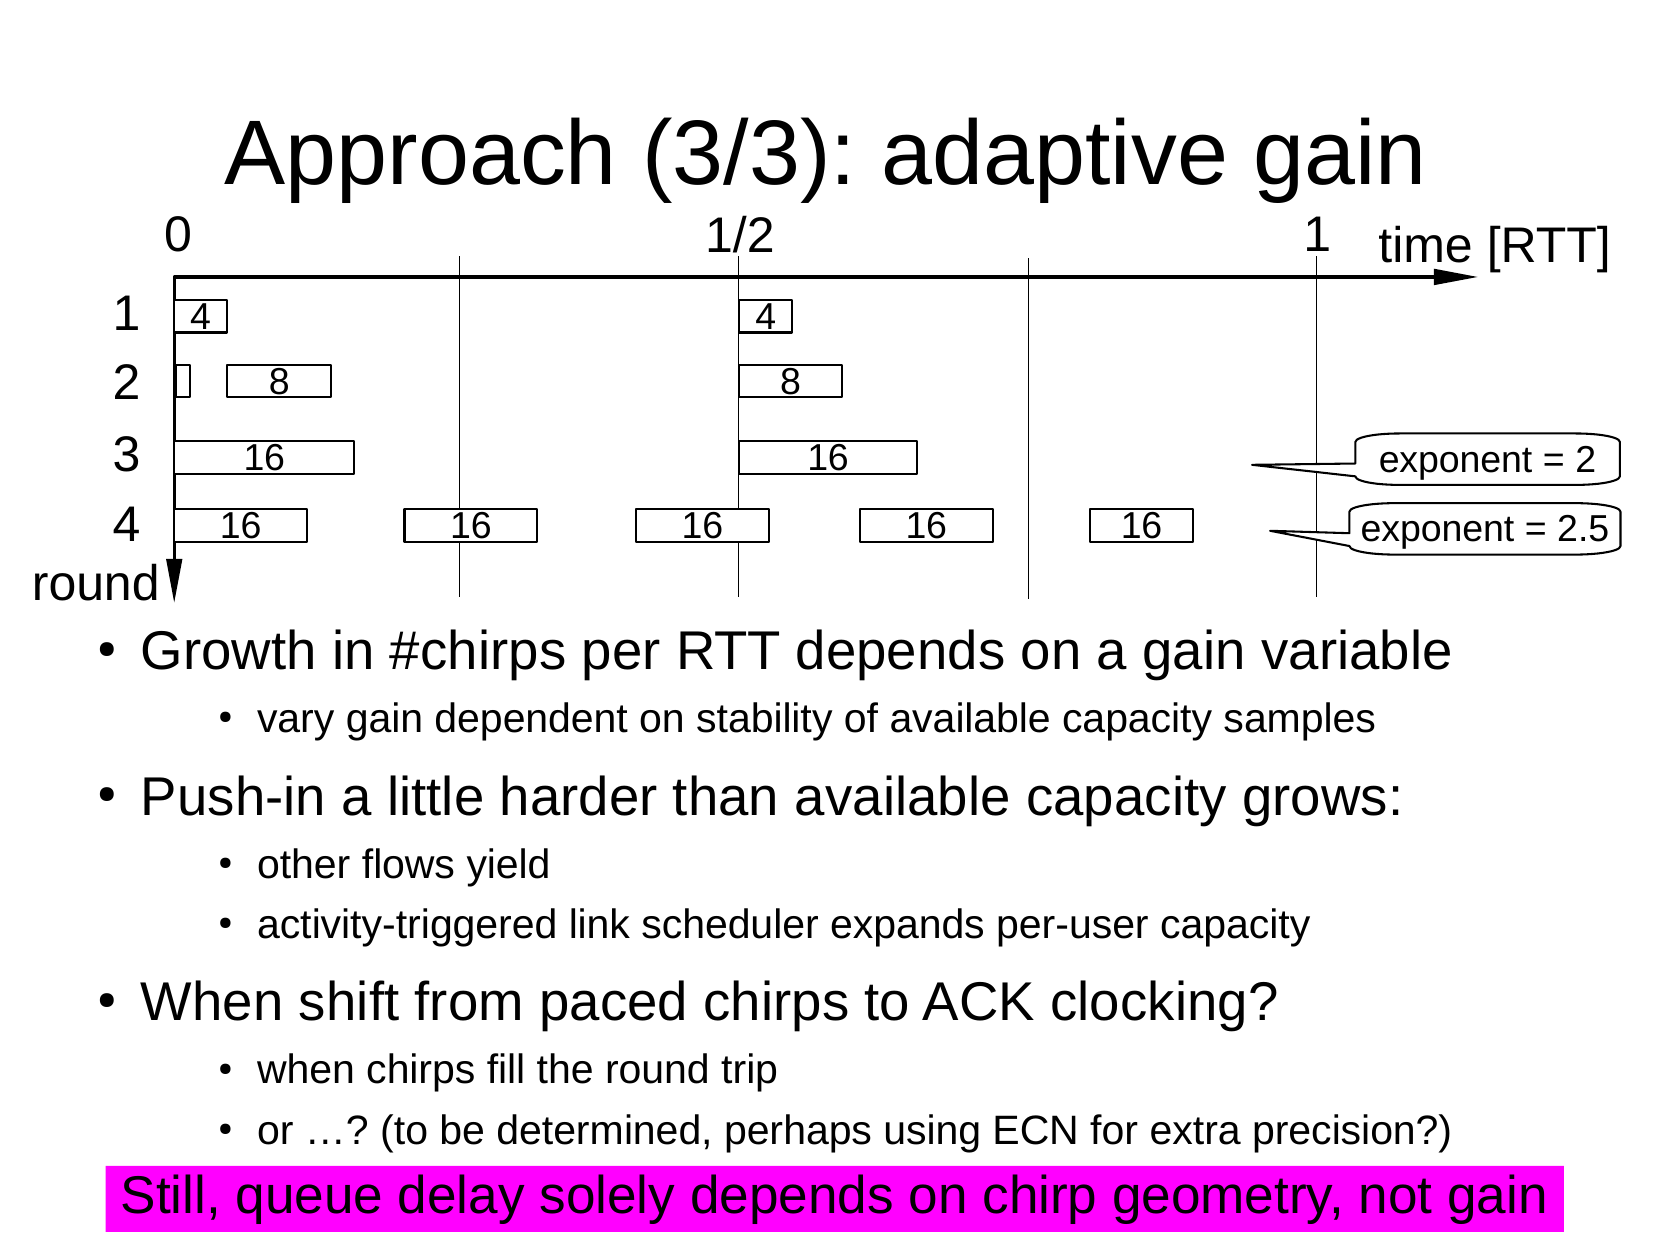

# Approach (3/3): adaptive gain
0
1
1/2
time [RTT]
1
4
4
2
8
8
3
exponent = 2
16
16
4
exponent = 2.5
16
16
16
16
16
round
Growth in #chirps per RTT depends on a gain variable
vary gain dependent on stability of available capacity samples
Push-in a little harder than available capacity grows:
other flows yield
activity-triggered link scheduler expands per-user capacity
When shift from paced chirps to ACK clocking?
when chirps fill the round trip
or …? (to be determined, perhaps using ECN for extra precision?)
Still, queue delay solely depends on chirp geometry, not gain